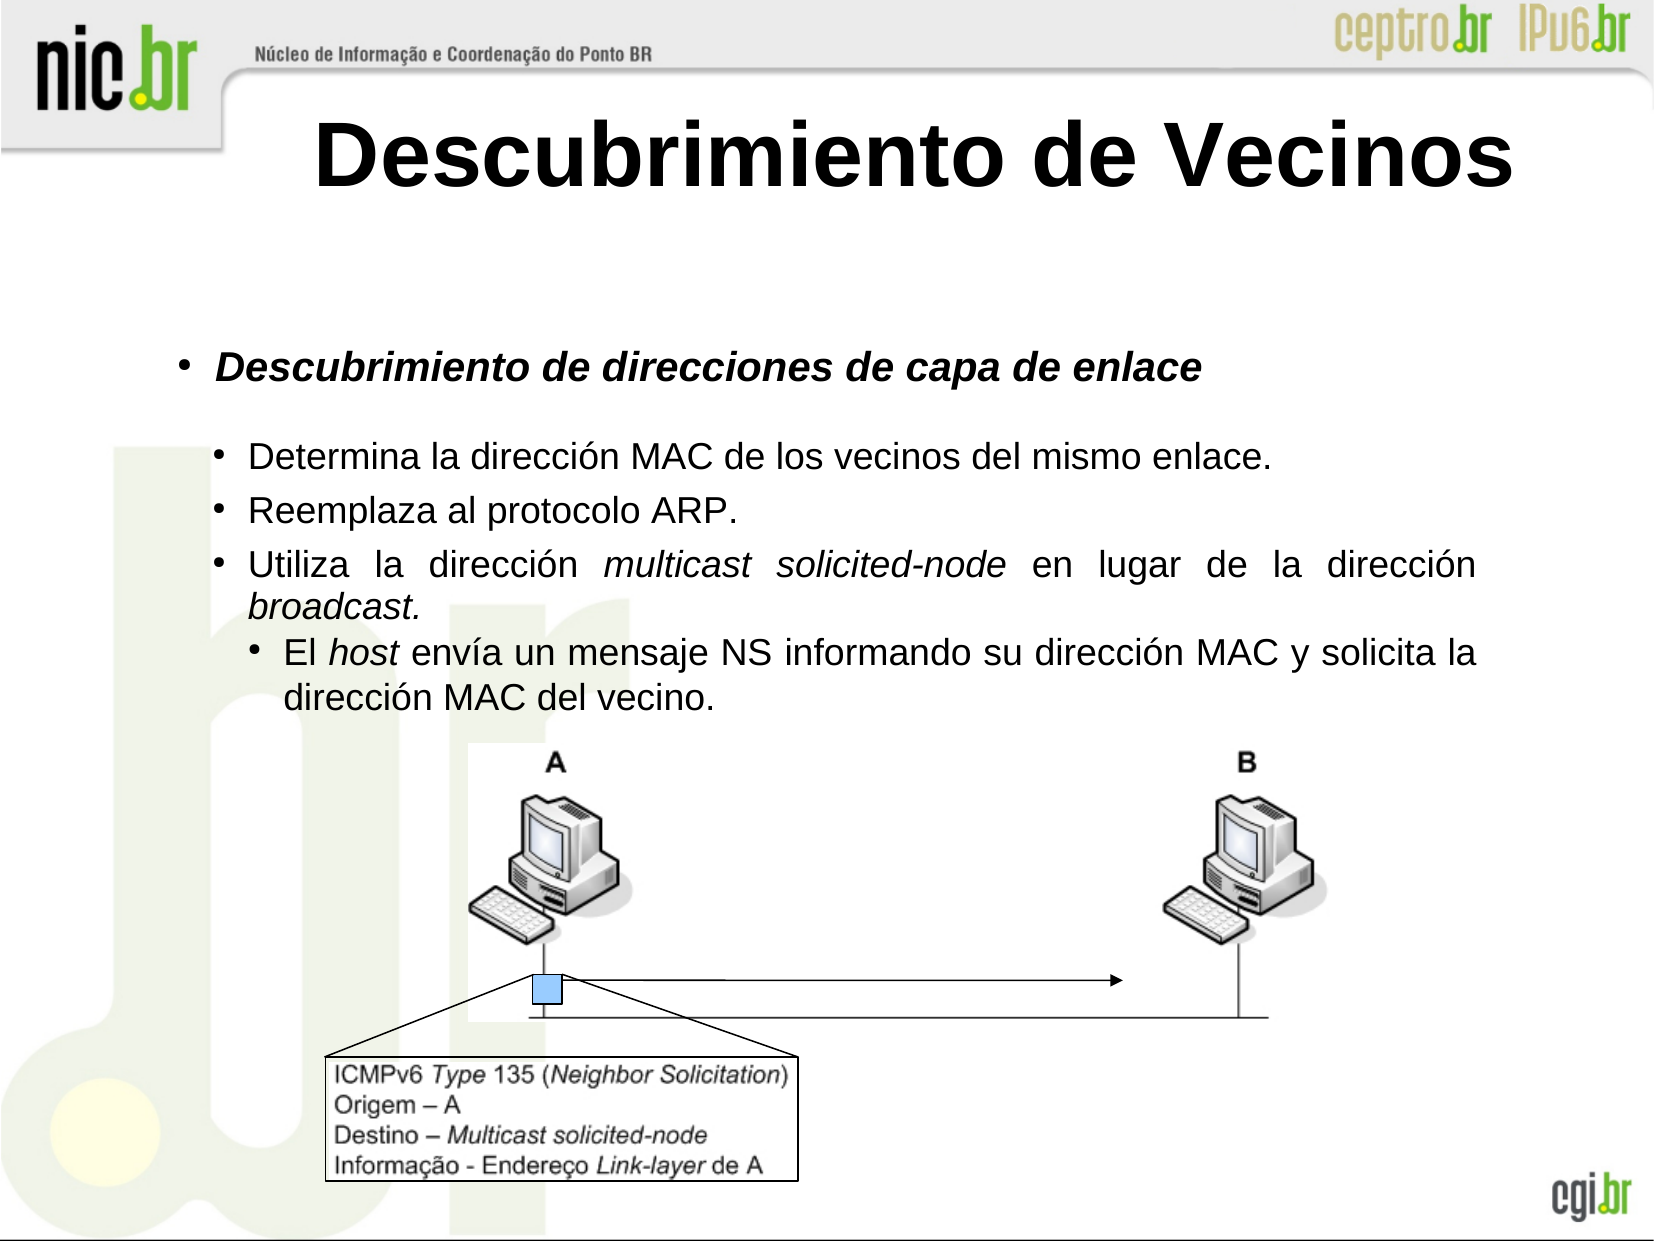

Descubrimiento de Vecinos
 Descubrimiento de direcciones de capa de enlace
Determina la dirección MAC de los vecinos del mismo enlace.
Reemplaza al protocolo ARP.
Utiliza la dirección multicast solicited-node en lugar de la dirección broadcast.
El host envía un mensaje NS informando su dirección MAC y solicita la dirección MAC del vecino.